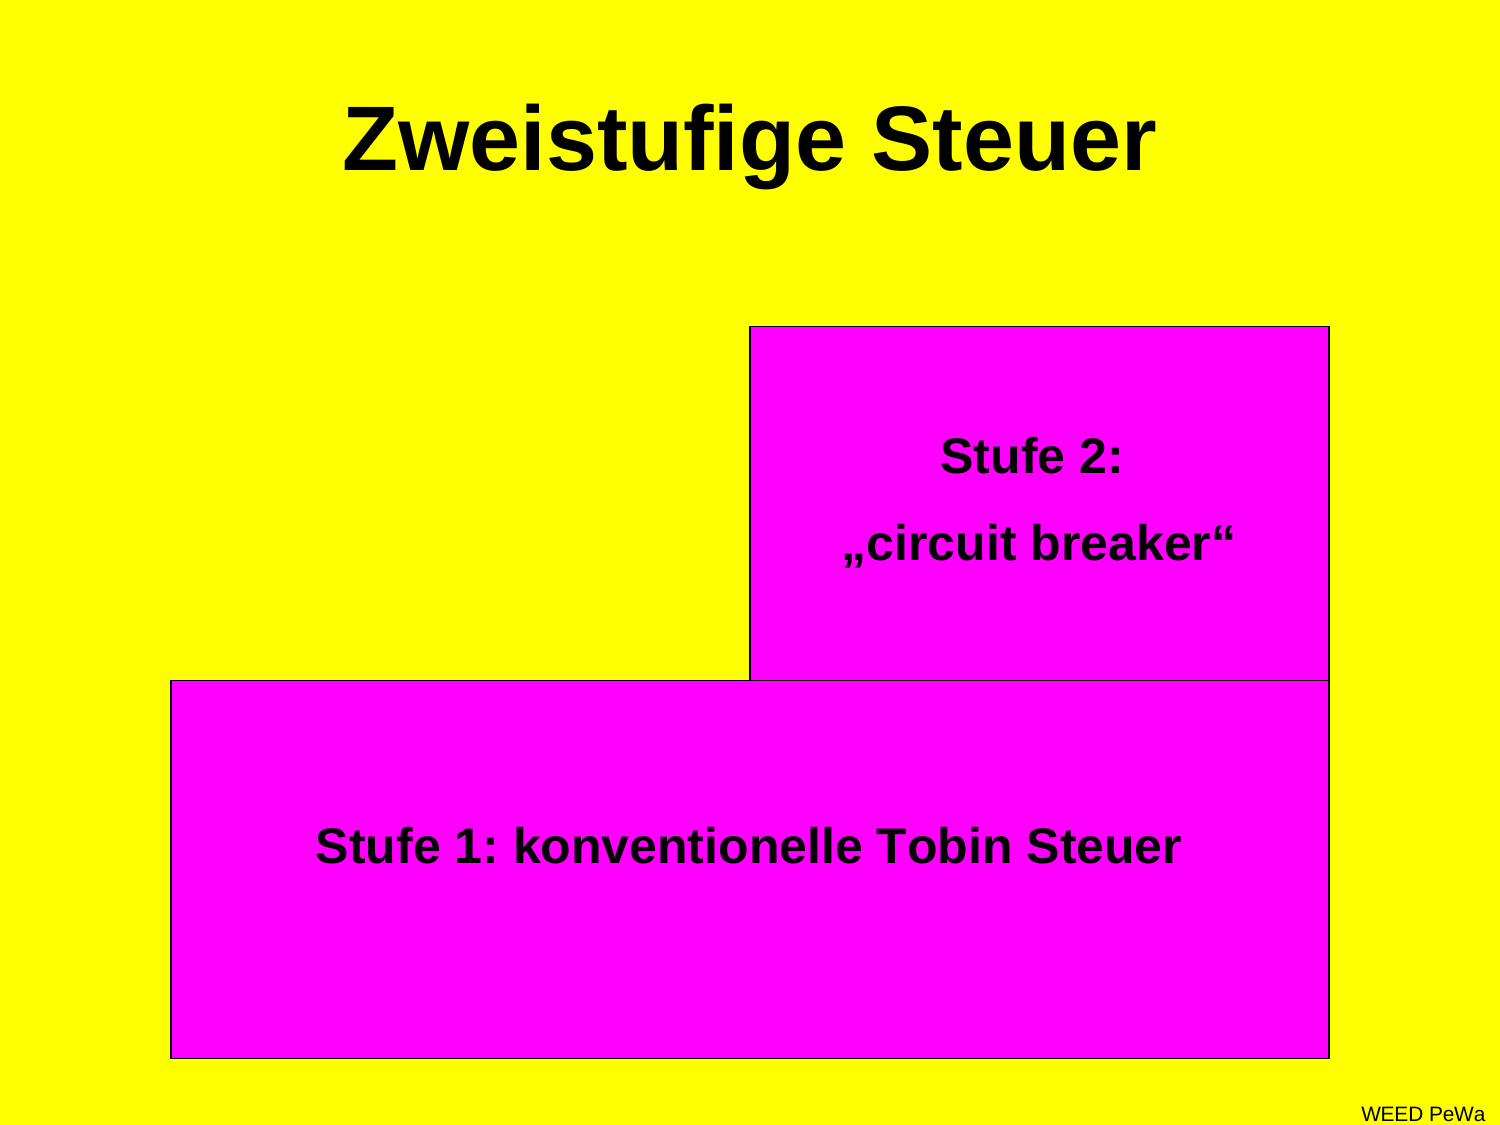

# Zweistufige Steuer
Stufe 2:
„circuit breaker“
Stufe 1: konventionelle Tobin Steuer
WEED PeWa